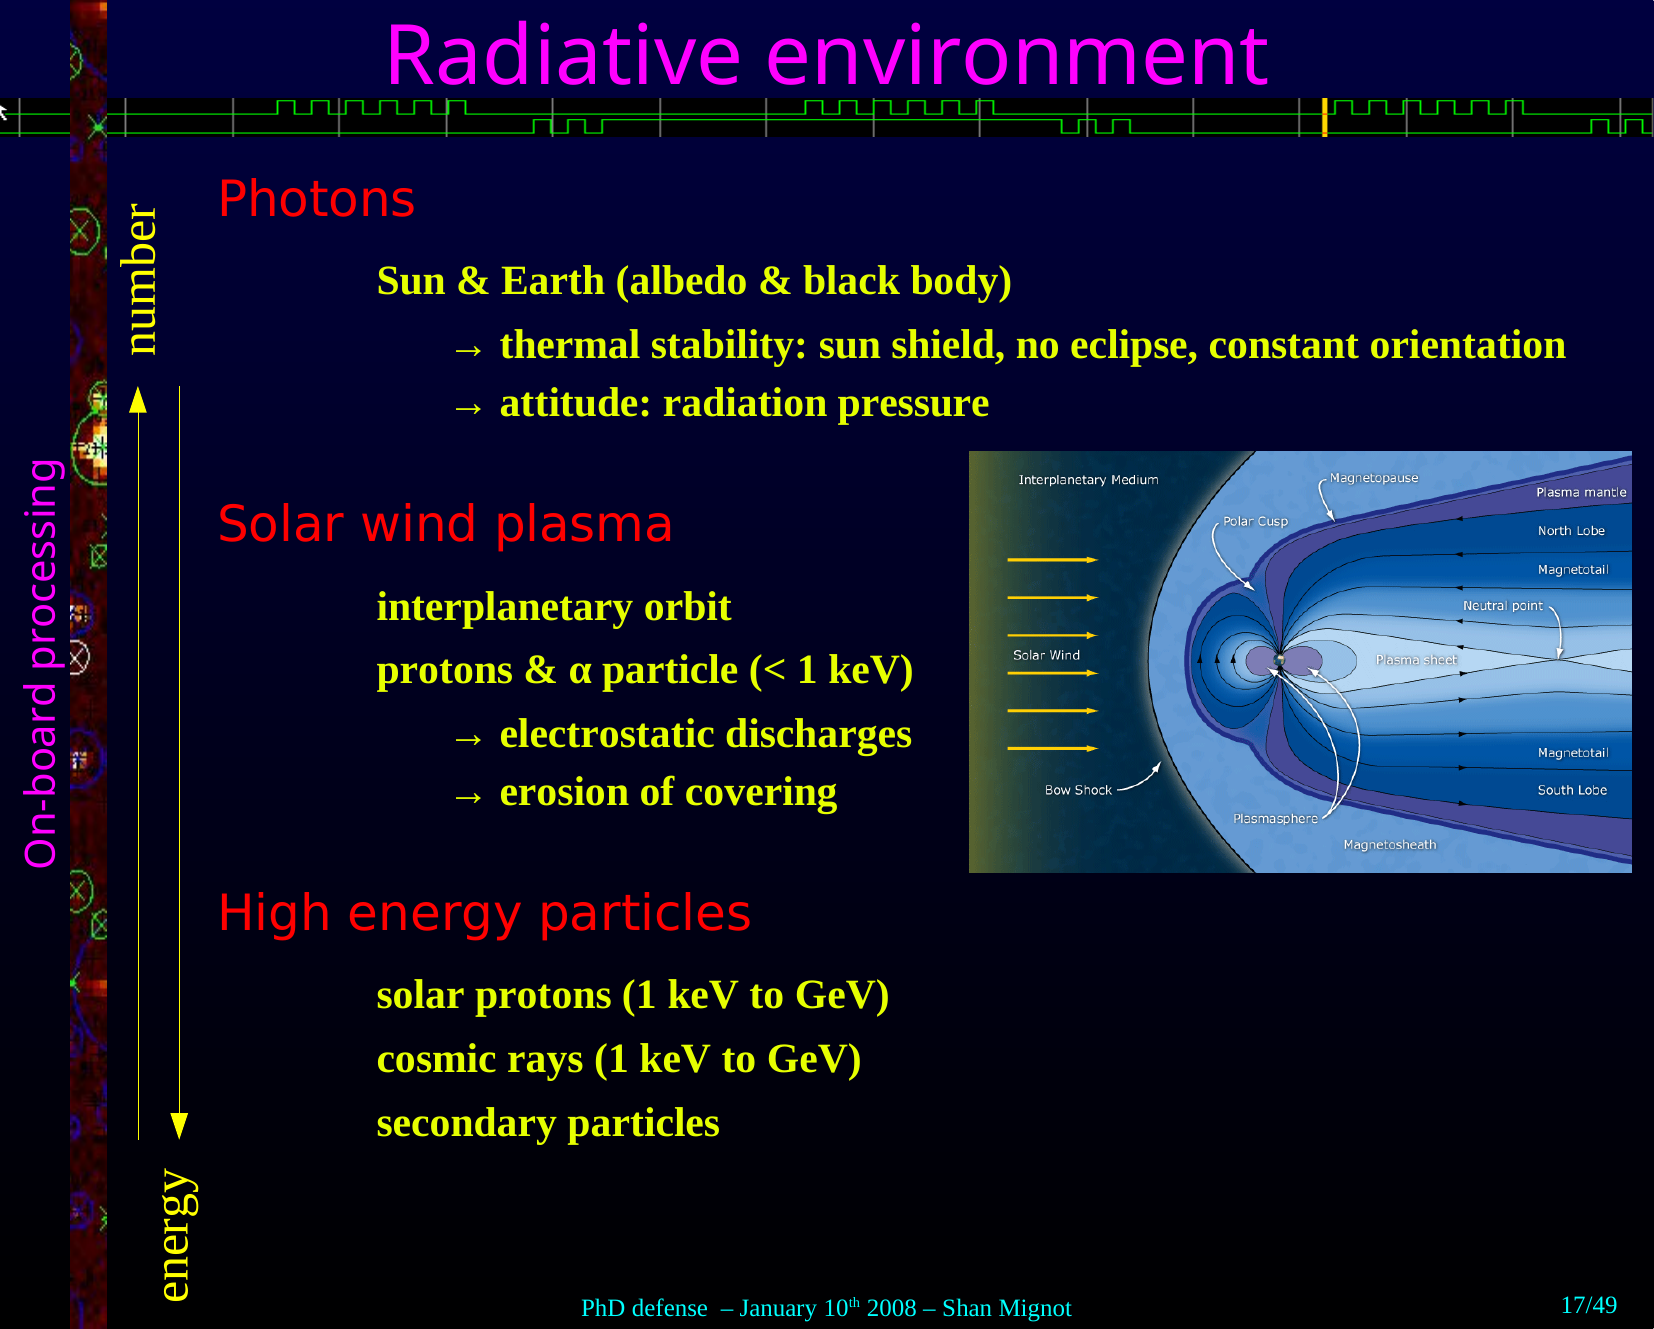

# Radiative environment
Photons
Sun & Earth (albedo & black body)
→ thermal stability: sun shield, no eclipse, constant orientation
→ attitude: radiation pressure
Solar wind plasma
interplanetary orbit
protons & α particle (< 1 keV)
→ electrostatic discharges
→ erosion of covering
High energy particles
solar protons (1 keV to GeV)
cosmic rays (1 keV to GeV)
secondary particles
number
On-board processing
energy
PhD defense – January 10th 2008 – Shan Mignot